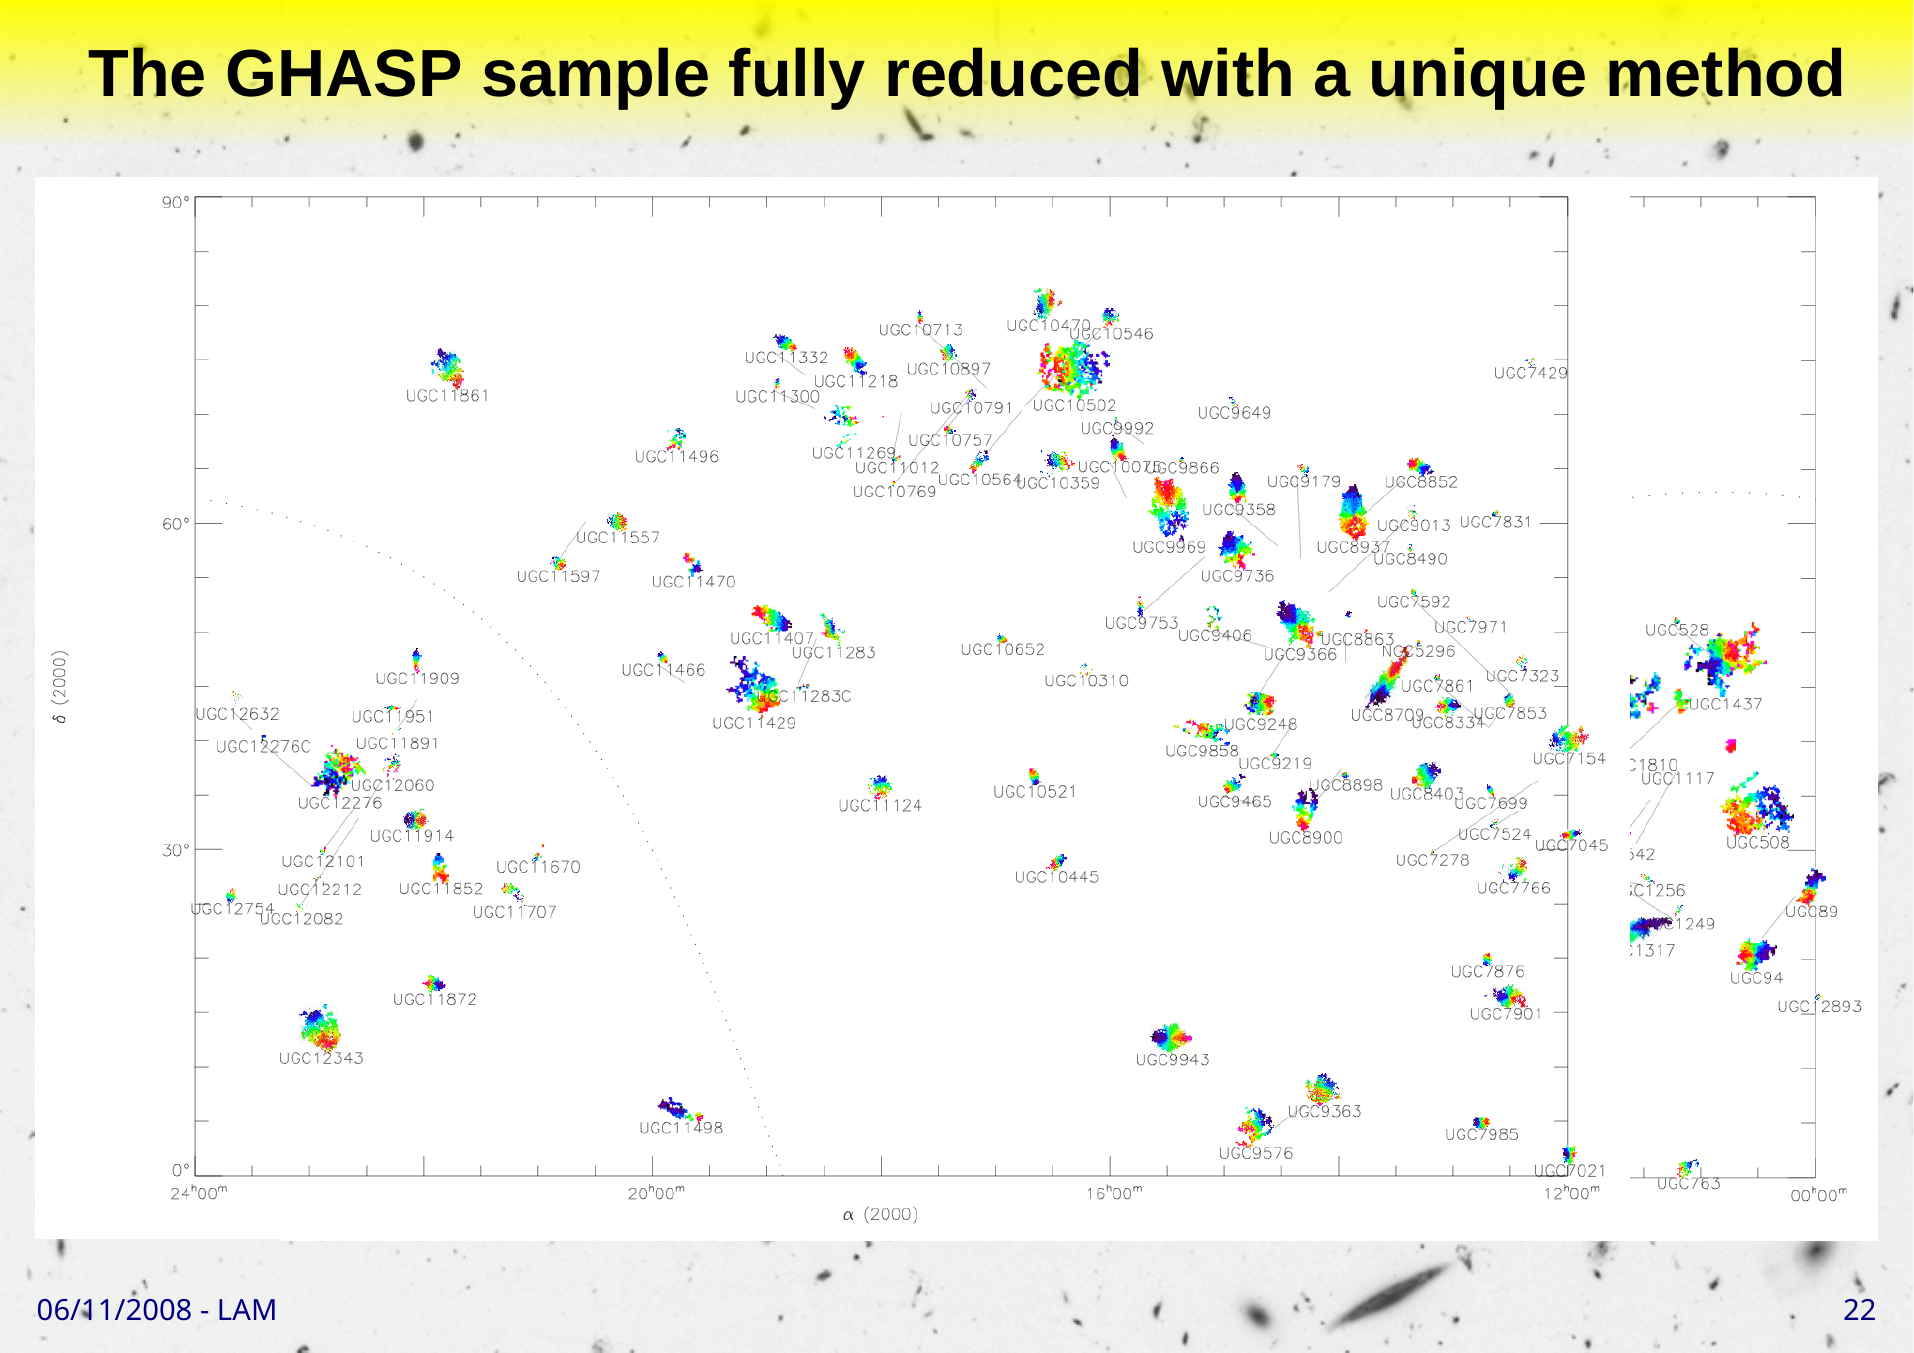

# The GHASP sample fully reduced with a unique method
22
06/11/2008 - LAM